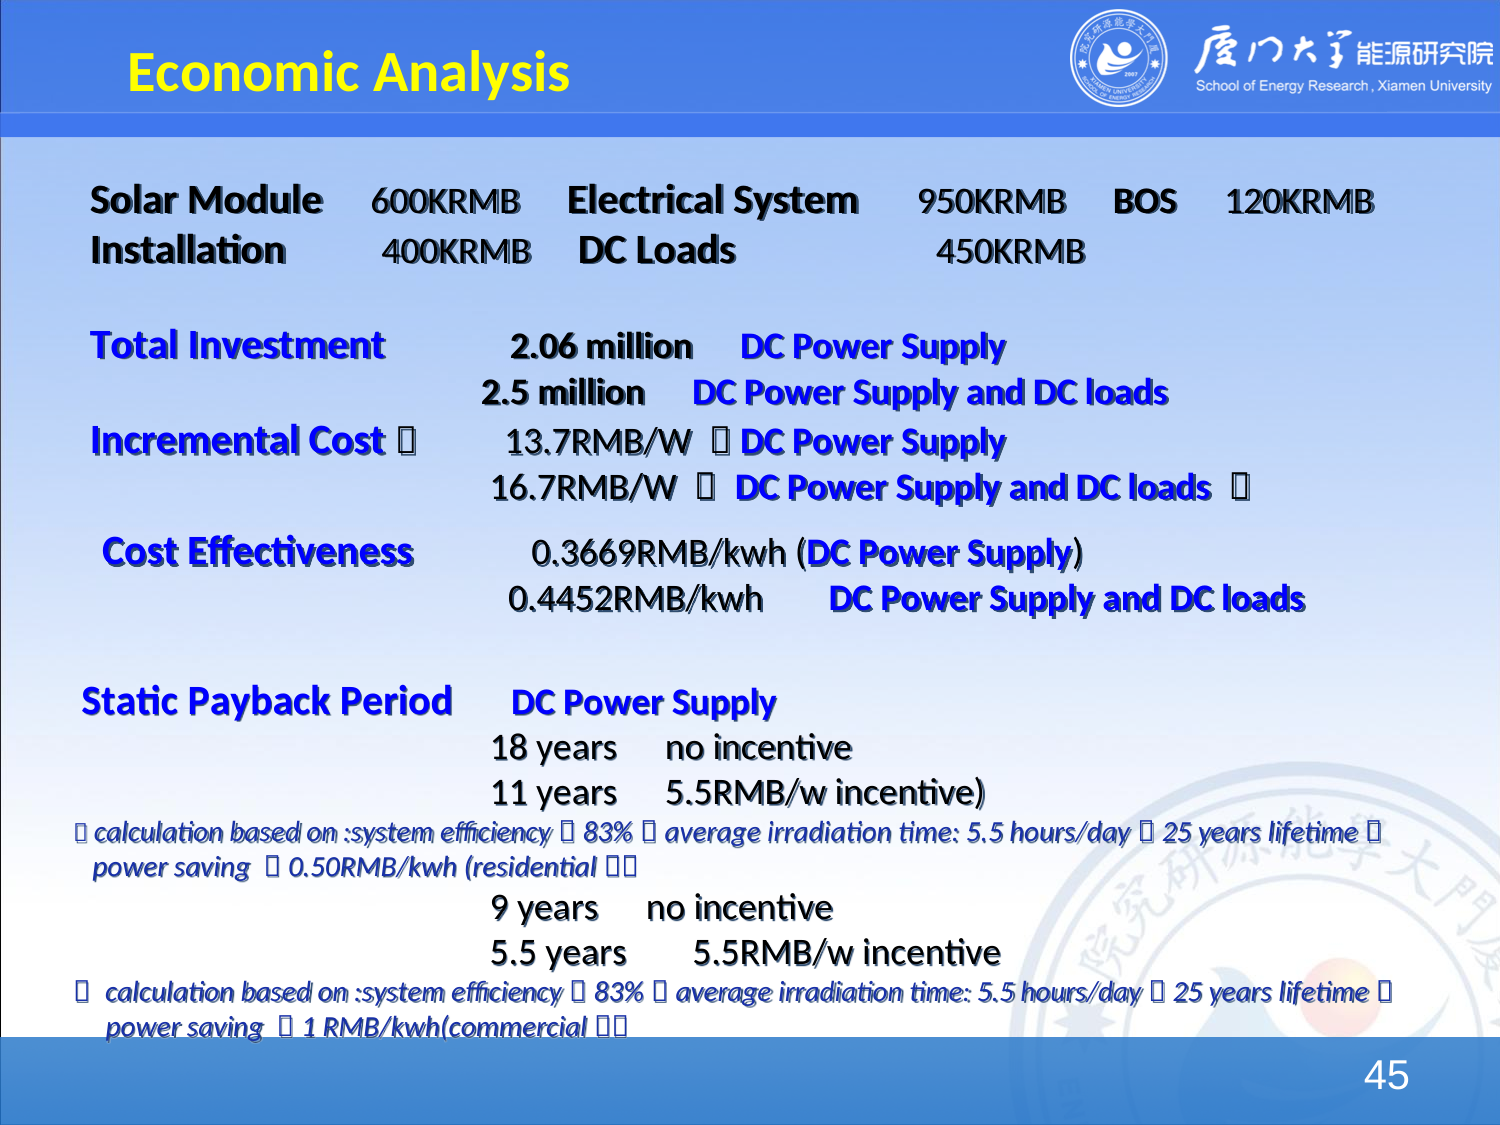

Economic Analysis
Solar Module：600KRMB；Electrical System： 950KRMB；BOS：120KRMB；Installation： 400KRMB；DC Loads： 450KRMB
Total Investment： 2.06 million（DC Power Supply），
 2.5 million（DC Power Supply and DC loads）
Incremental Cost： 13.7RMB/W （DC Power Supply）
 16.7RMB/W （ DC Power Supply and DC loads ）
 Cost Effectiveness： 0.3669RMB/kwh (DC Power Supply)，
 0.4452RMB/kwh （ DC Power Supply and DC loads ）
 Static Payback Period： DC Power Supply ：
 18 years（no incentive）
 11 years（5.5RMB/w incentive)
（calculation based on :system efficiency：83%，average irradiation time: 5.5 hours/day，25 years lifetime，
 power saving ：0.50RMB/kwh (residential））
 9 years（no incentive）
 5.5 years （ 5.5RMB/w incentive ）
（ calculation based on :system efficiency：83%，average irradiation time: 5.5 hours/day，25 years lifetime，
 power saving ：1 RMB/kwh(commercial））